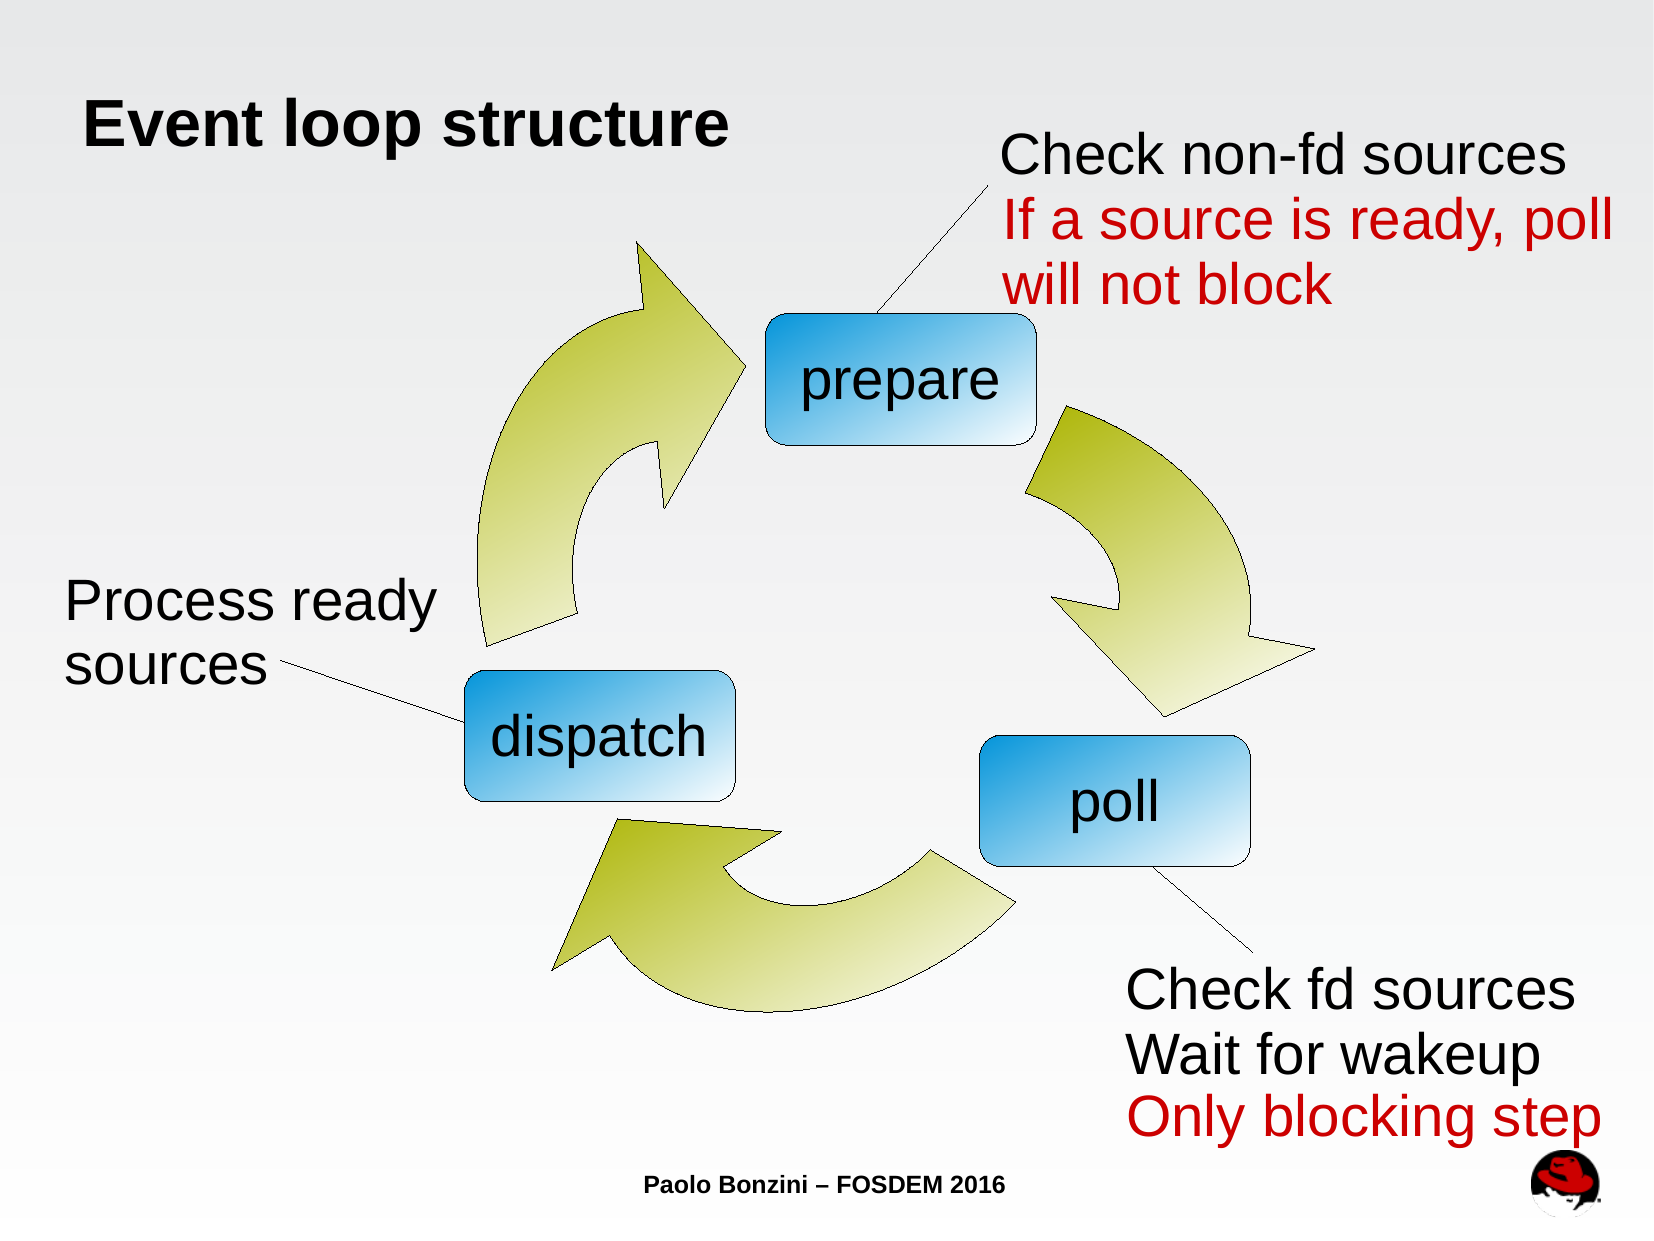

# Event loop structure
Check non-fd sources
Process ready
sources
Check fd sources
Wait for wakeup
If a source is ready, poll
will not block
prepare
dispatch
poll
Only blocking step